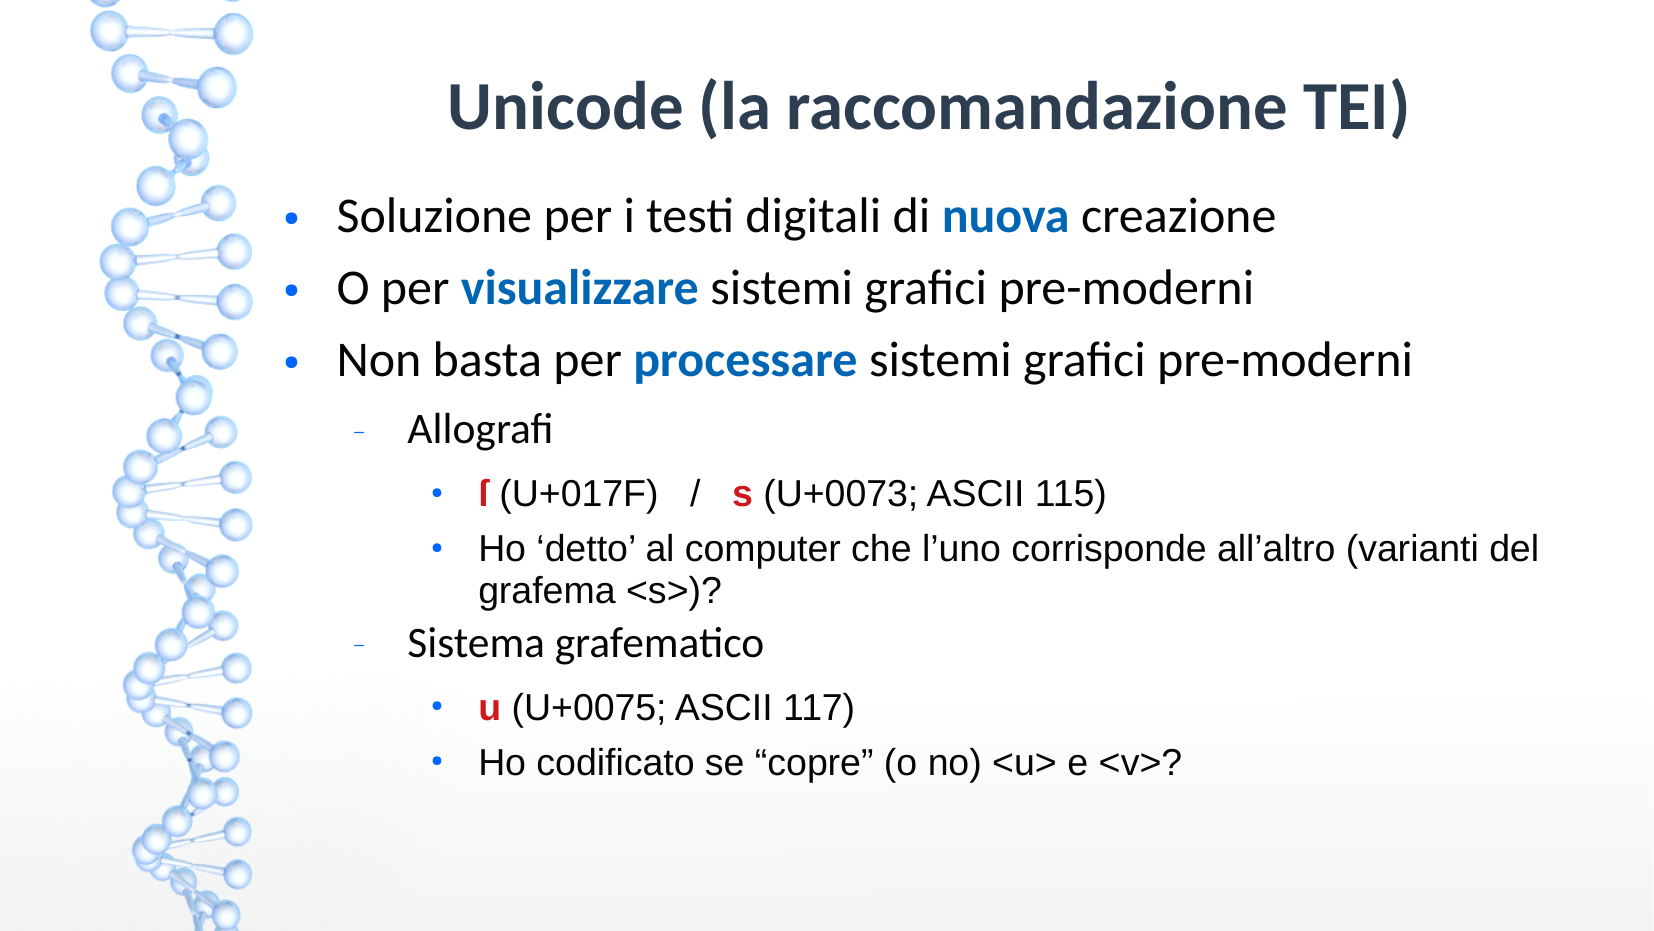

# Unicode (la raccomandazione TEI)
Soluzione per i testi digitali di nuova creazione
O per visualizzare sistemi grafici pre-moderni
Non basta per processare sistemi grafici pre-moderni
Allografi
ſ (U+017F) / s (U+0073; ASCII 115)
Ho ‘detto’ al computer che l’uno corrisponde all’altro (varianti del grafema <s>)?
Sistema grafematico
u (U+0075; ASCII 117)
Ho codificato se “copre” (o no) <u> e <v>?